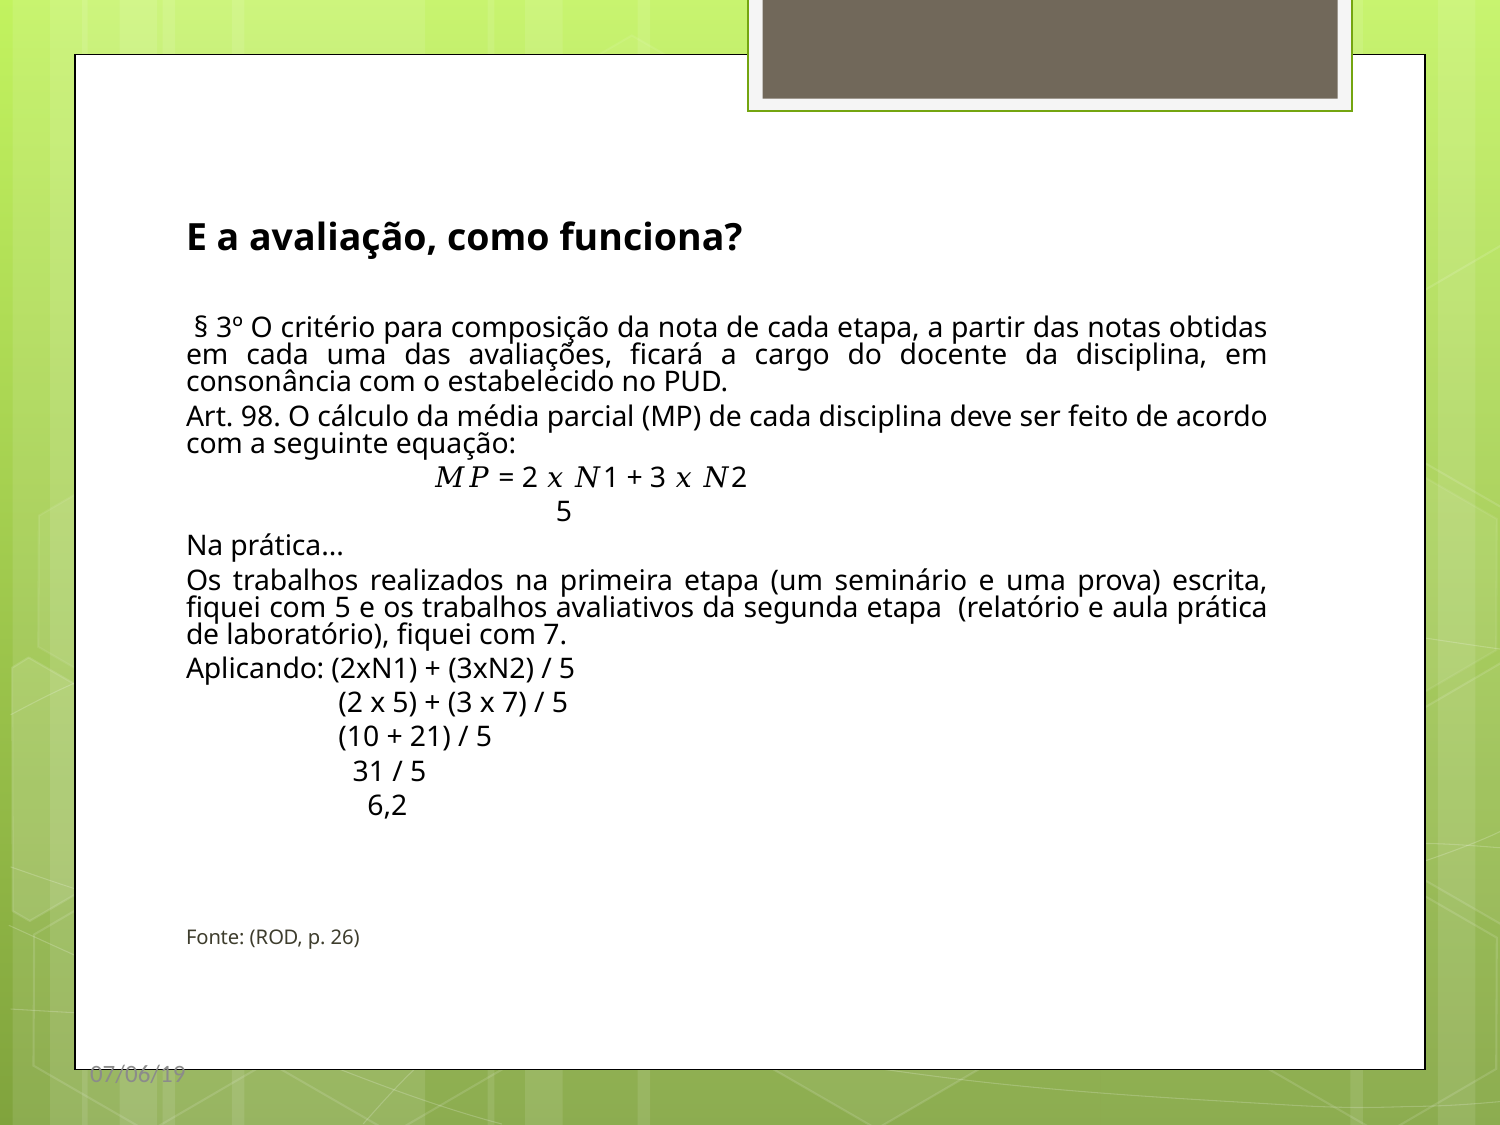

# E a avaliação, como funciona?
 § 3º O critério para composição da nota de cada etapa, a partir das notas obtidas em cada uma das avaliações, ficará a cargo do docente da disciplina, em consonância com o estabelecido no PUD.
Art. 98. O cálculo da média parcial (MP) de cada disciplina deve ser feito de acordo com a seguinte equação:
 𝑀𝑃 = 2 𝑥 𝑁1 + 3 𝑥 𝑁2
 5
Na prática...
Os trabalhos realizados na primeira etapa (um seminário e uma prova) escrita, fiquei com 5 e os trabalhos avaliativos da segunda etapa (relatório e aula prática de laboratório), fiquei com 7.
Aplicando: (2xN1) + (3xN2) / 5
 (2 x 5) + (3 x 7) / 5
 (10 + 21) / 5
 31 / 5
 6,2
Fonte: (ROD, p. 26)
07/06/19